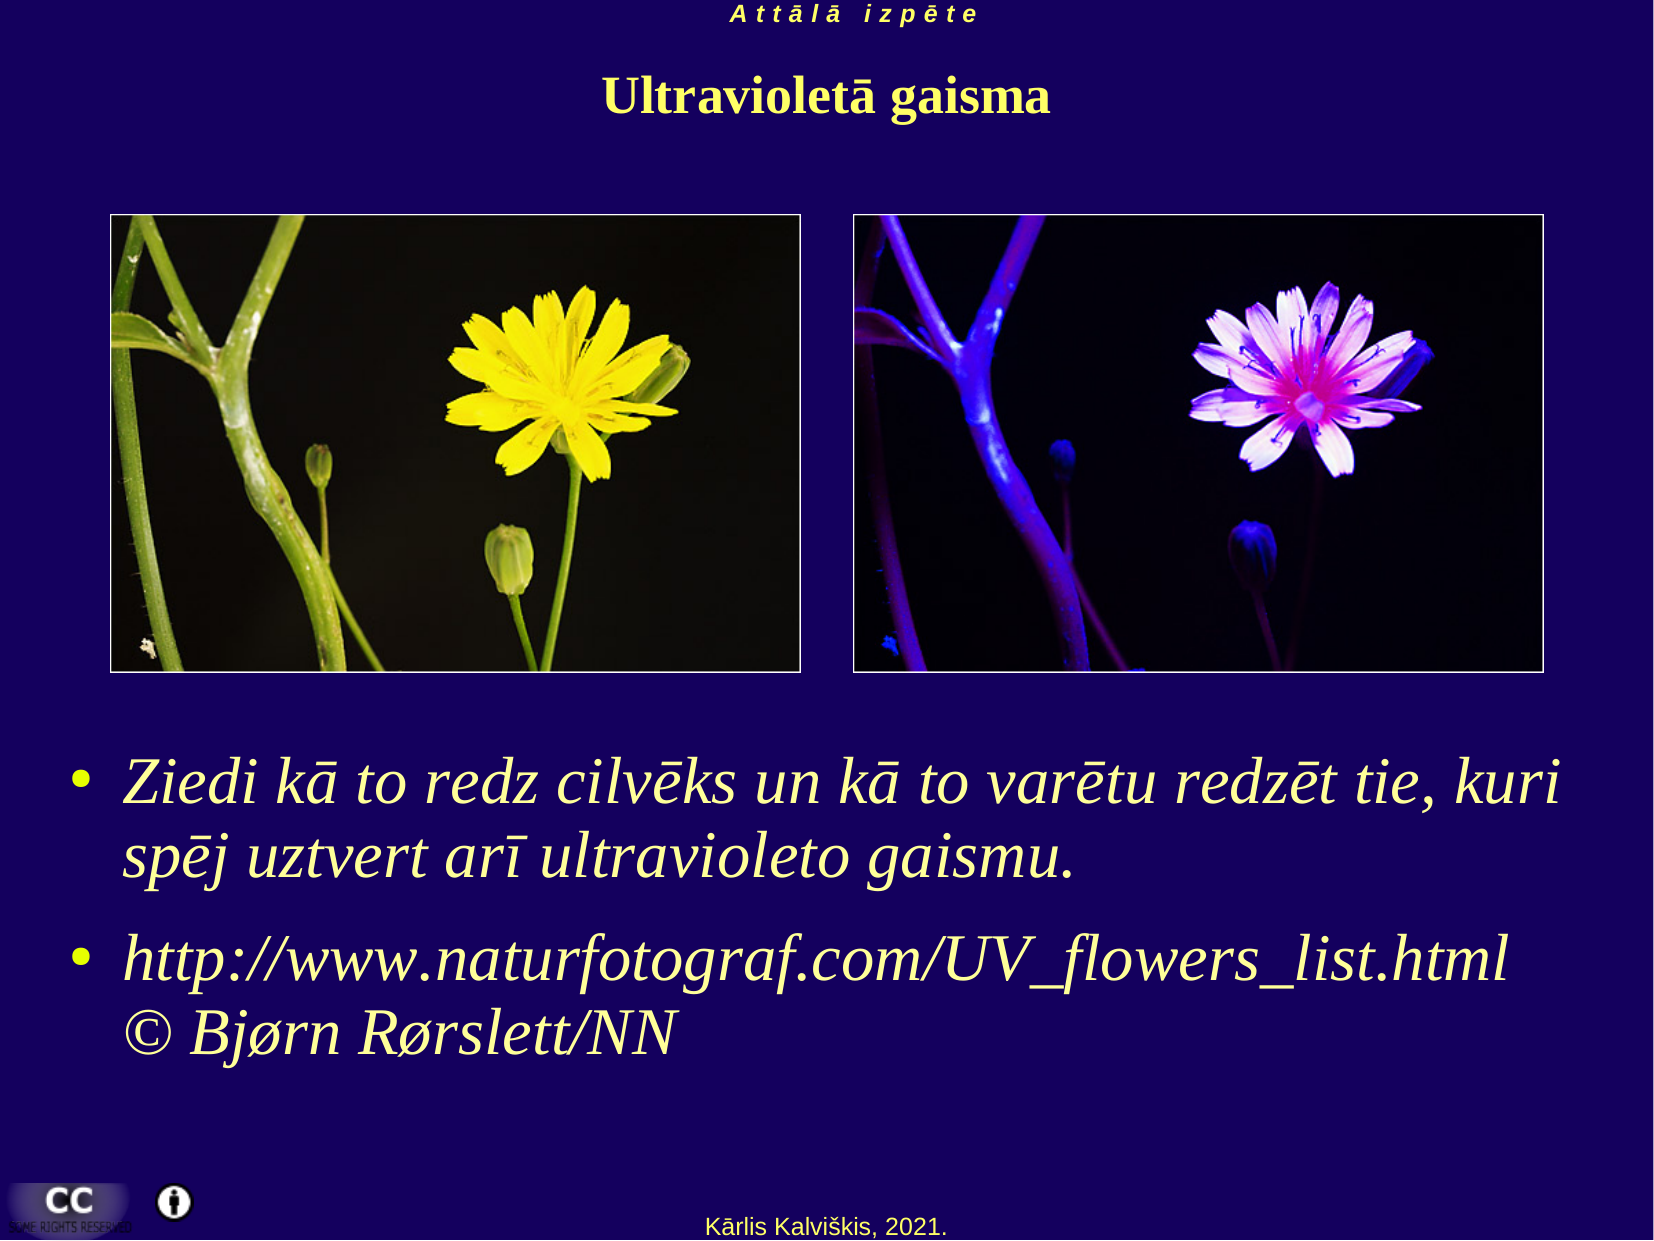

# Ultravioletā gaisma
Ziedi kā to redz cilvēks un kā to varētu redzēt tie, kuri spēj uztvert arī ultravioleto gaismu.
http://www.naturfotograf.com/UV_flowers_list.html
© Bjørn Rørslett/NN